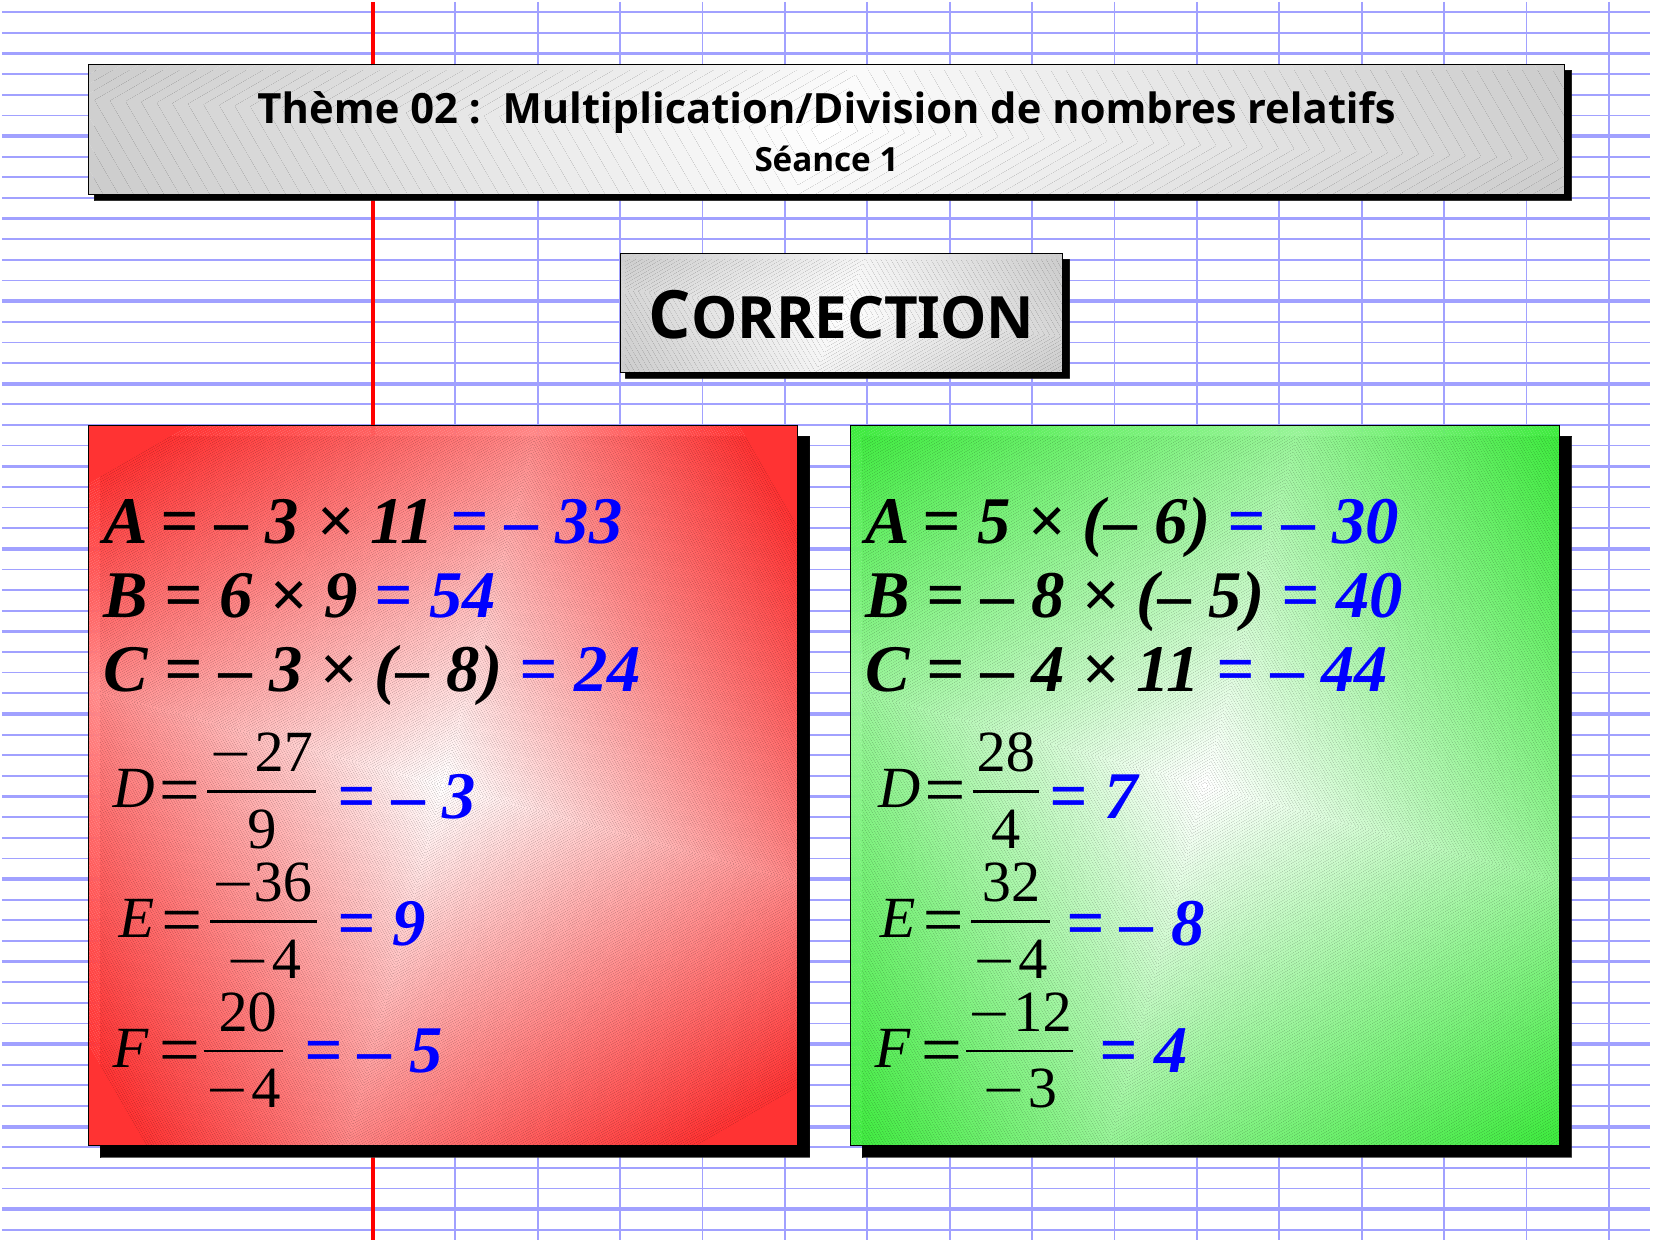

Thème 02 : Multiplication/Division de nombres relatifs
Séance 1
CORRECTION
A = – 3 × 11 = – 33
B = 6 × 9 = 54
C = – 3 × (– 8) = 24
 = – 3
 = 9
 = – 5
A = 5 × (– 6) = – 30
B = – 8 × (– 5) = 40
C = – 4 × 11 = – 44
 = 7
 = – 8
 = 4